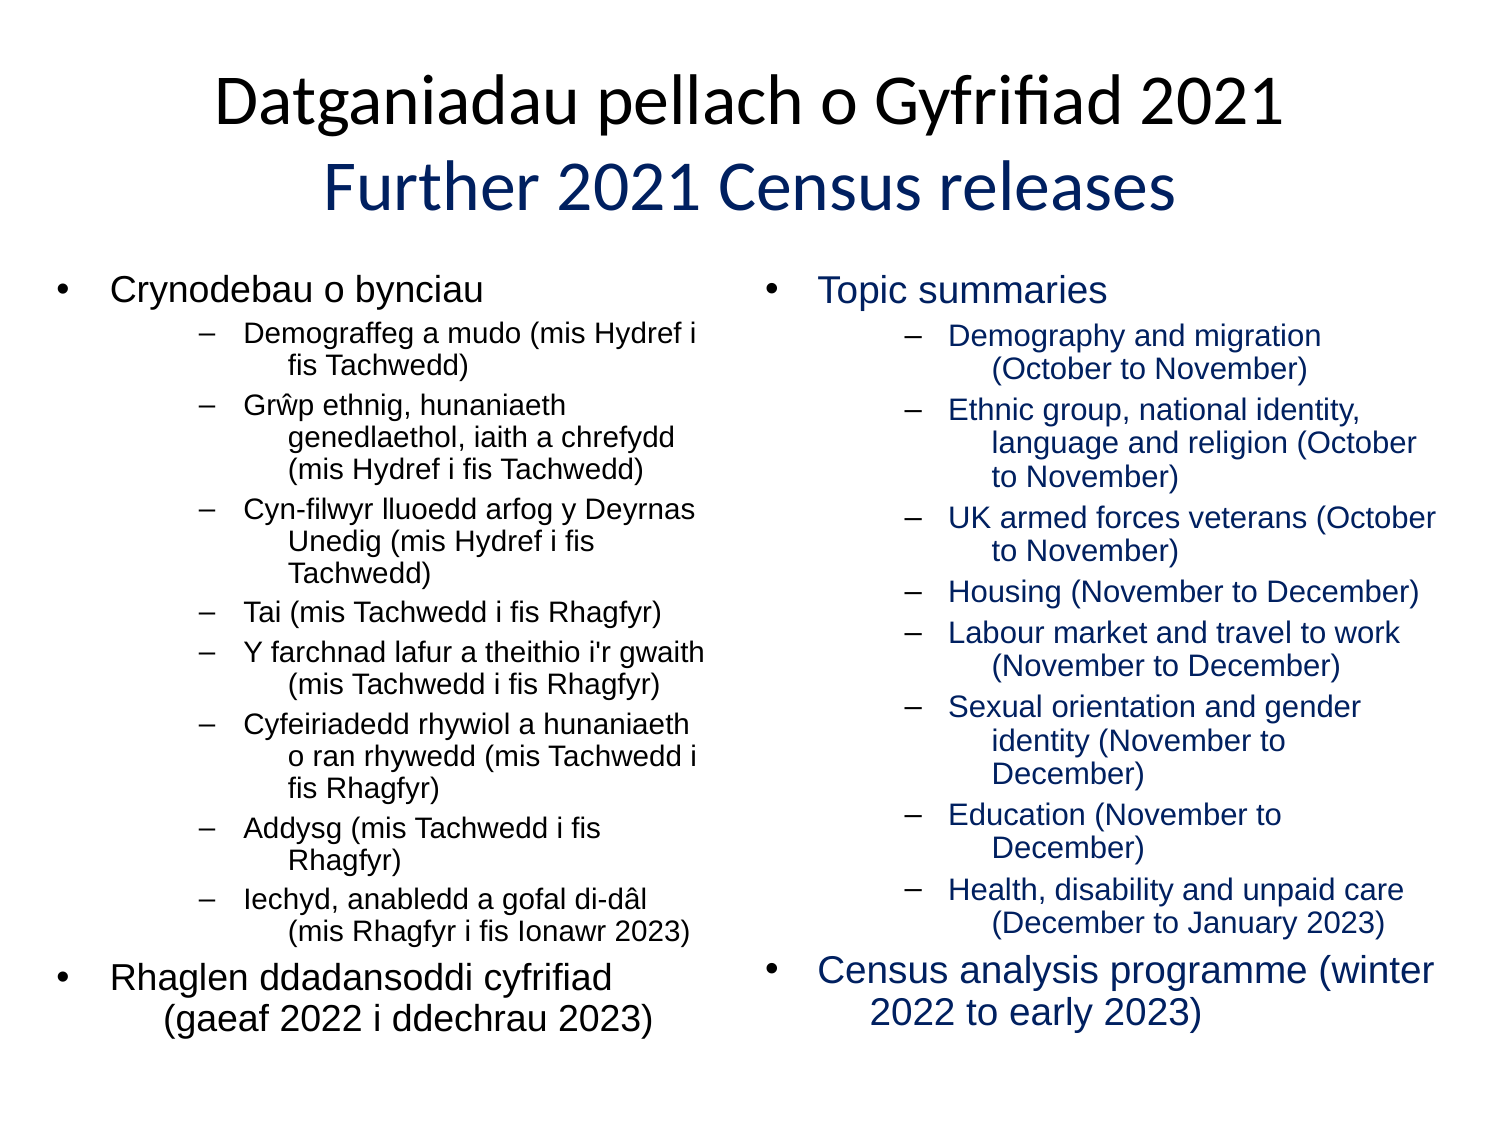

Datganiadau pellach o Gyfrifiad 2021
Further 2021 Census releases
Crynodebau o bynciau
Demograffeg a mudo (mis Hydref i fis Tachwedd)
Grŵp ethnig, hunaniaeth genedlaethol, iaith a chrefydd (mis Hydref i fis Tachwedd)
Cyn-filwyr lluoedd arfog y Deyrnas Unedig (mis Hydref i fis Tachwedd)
Tai (mis Tachwedd i fis Rhagfyr)
Y farchnad lafur a theithio i'r gwaith (mis Tachwedd i fis Rhagfyr)
Cyfeiriadedd rhywiol a hunaniaeth o ran rhywedd (mis Tachwedd i fis Rhagfyr)
Addysg (mis Tachwedd i fis Rhagfyr)
Iechyd, anabledd a gofal di-dâl (mis Rhagfyr i fis Ionawr 2023)
Rhaglen ddadansoddi cyfrifiad (gaeaf 2022 i ddechrau 2023)
# Topic summaries
Demography and migration (October to November)
Ethnic group, national identity, language and religion (October to November)
UK armed forces veterans (October to November)
Housing (November to December)
Labour market and travel to work (November to December)
Sexual orientation and gender identity (November to December)
Education (November to December)
Health, disability and unpaid care (December to January 2023)
Census analysis programme (winter 2022 to early 2023)